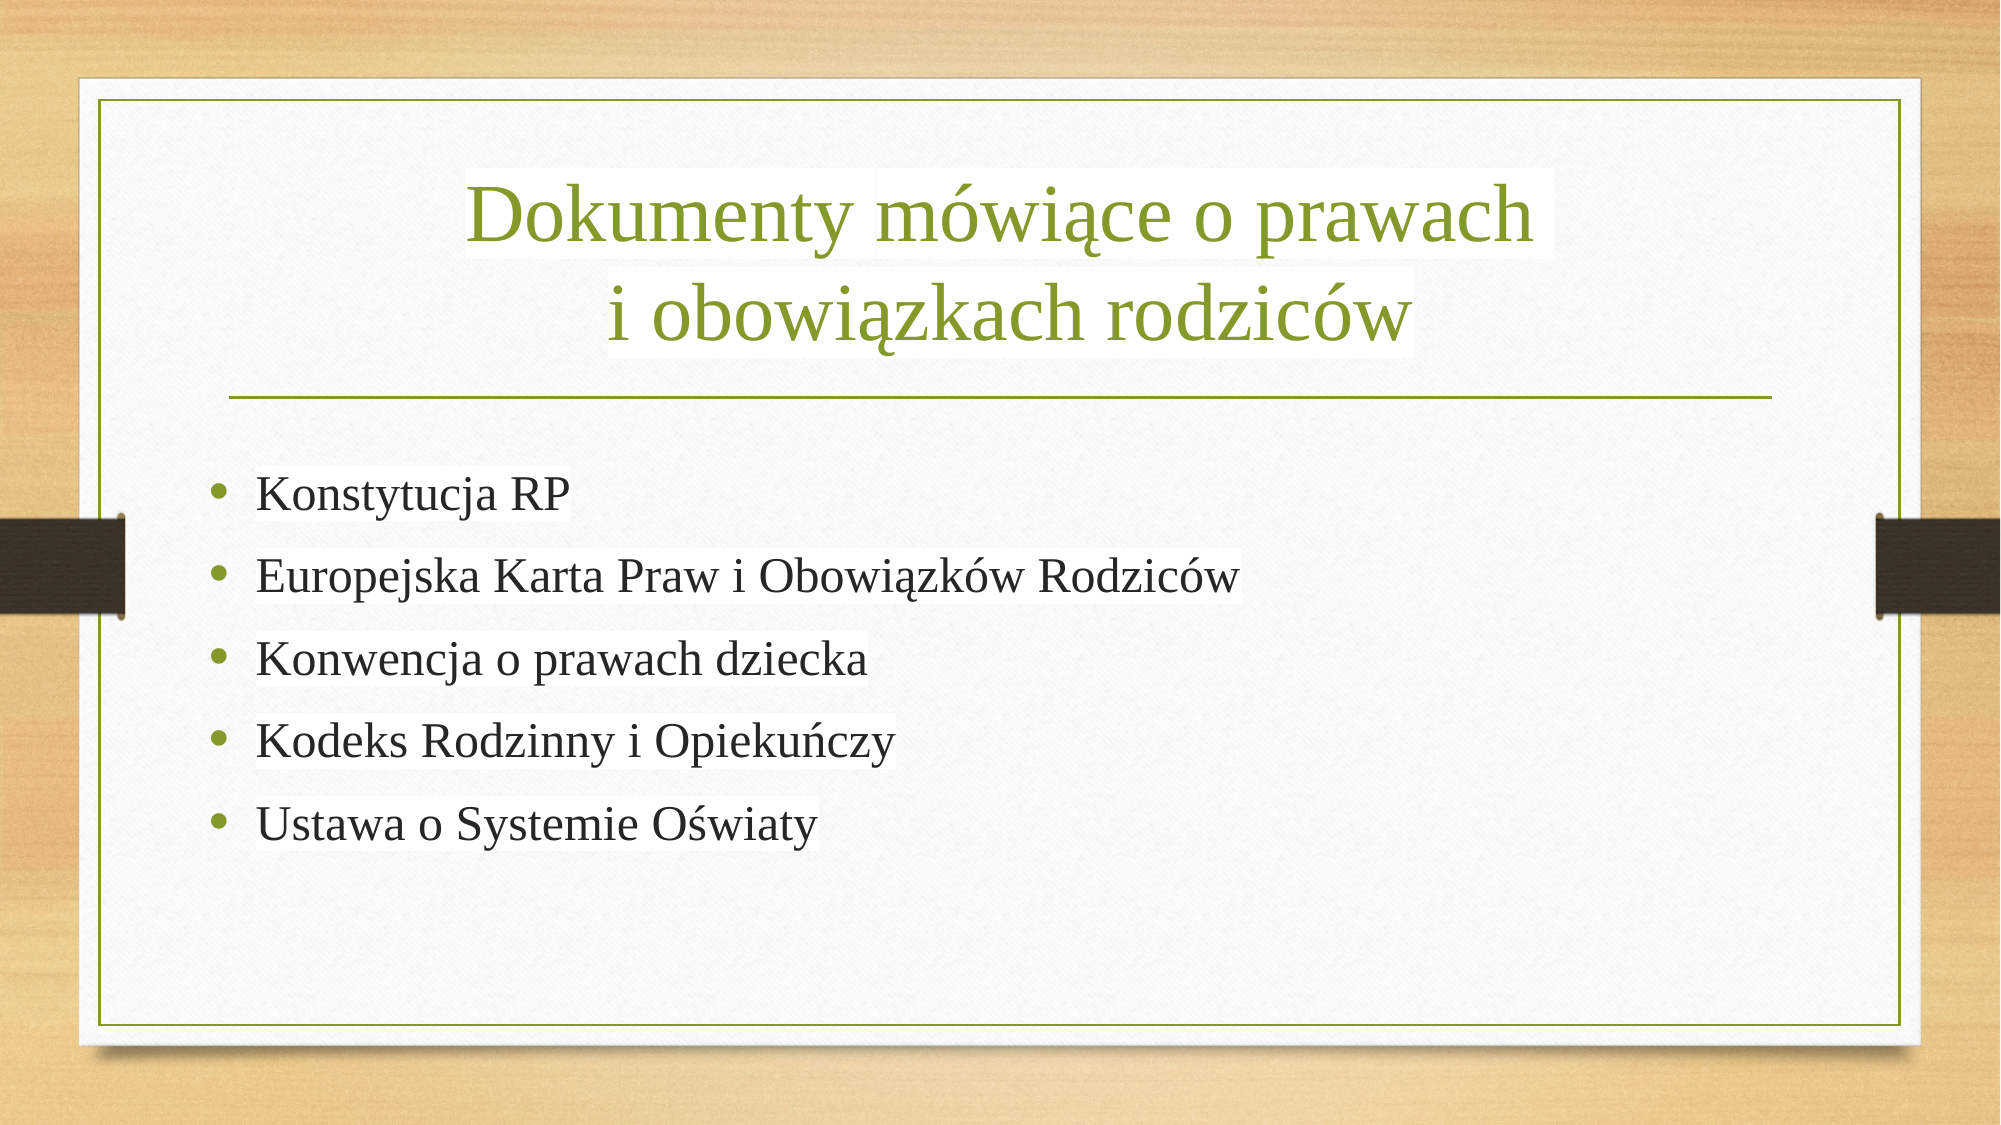

# Dokumenty mówiące o prawach i obowiązkach rodziców
Konstytucja RP
Europejska Karta Praw i Obowiązków Rodziców
Konwencja o prawach dziecka
Kodeks Rodzinny i Opiekuńczy
Ustawa o Systemie Oświaty